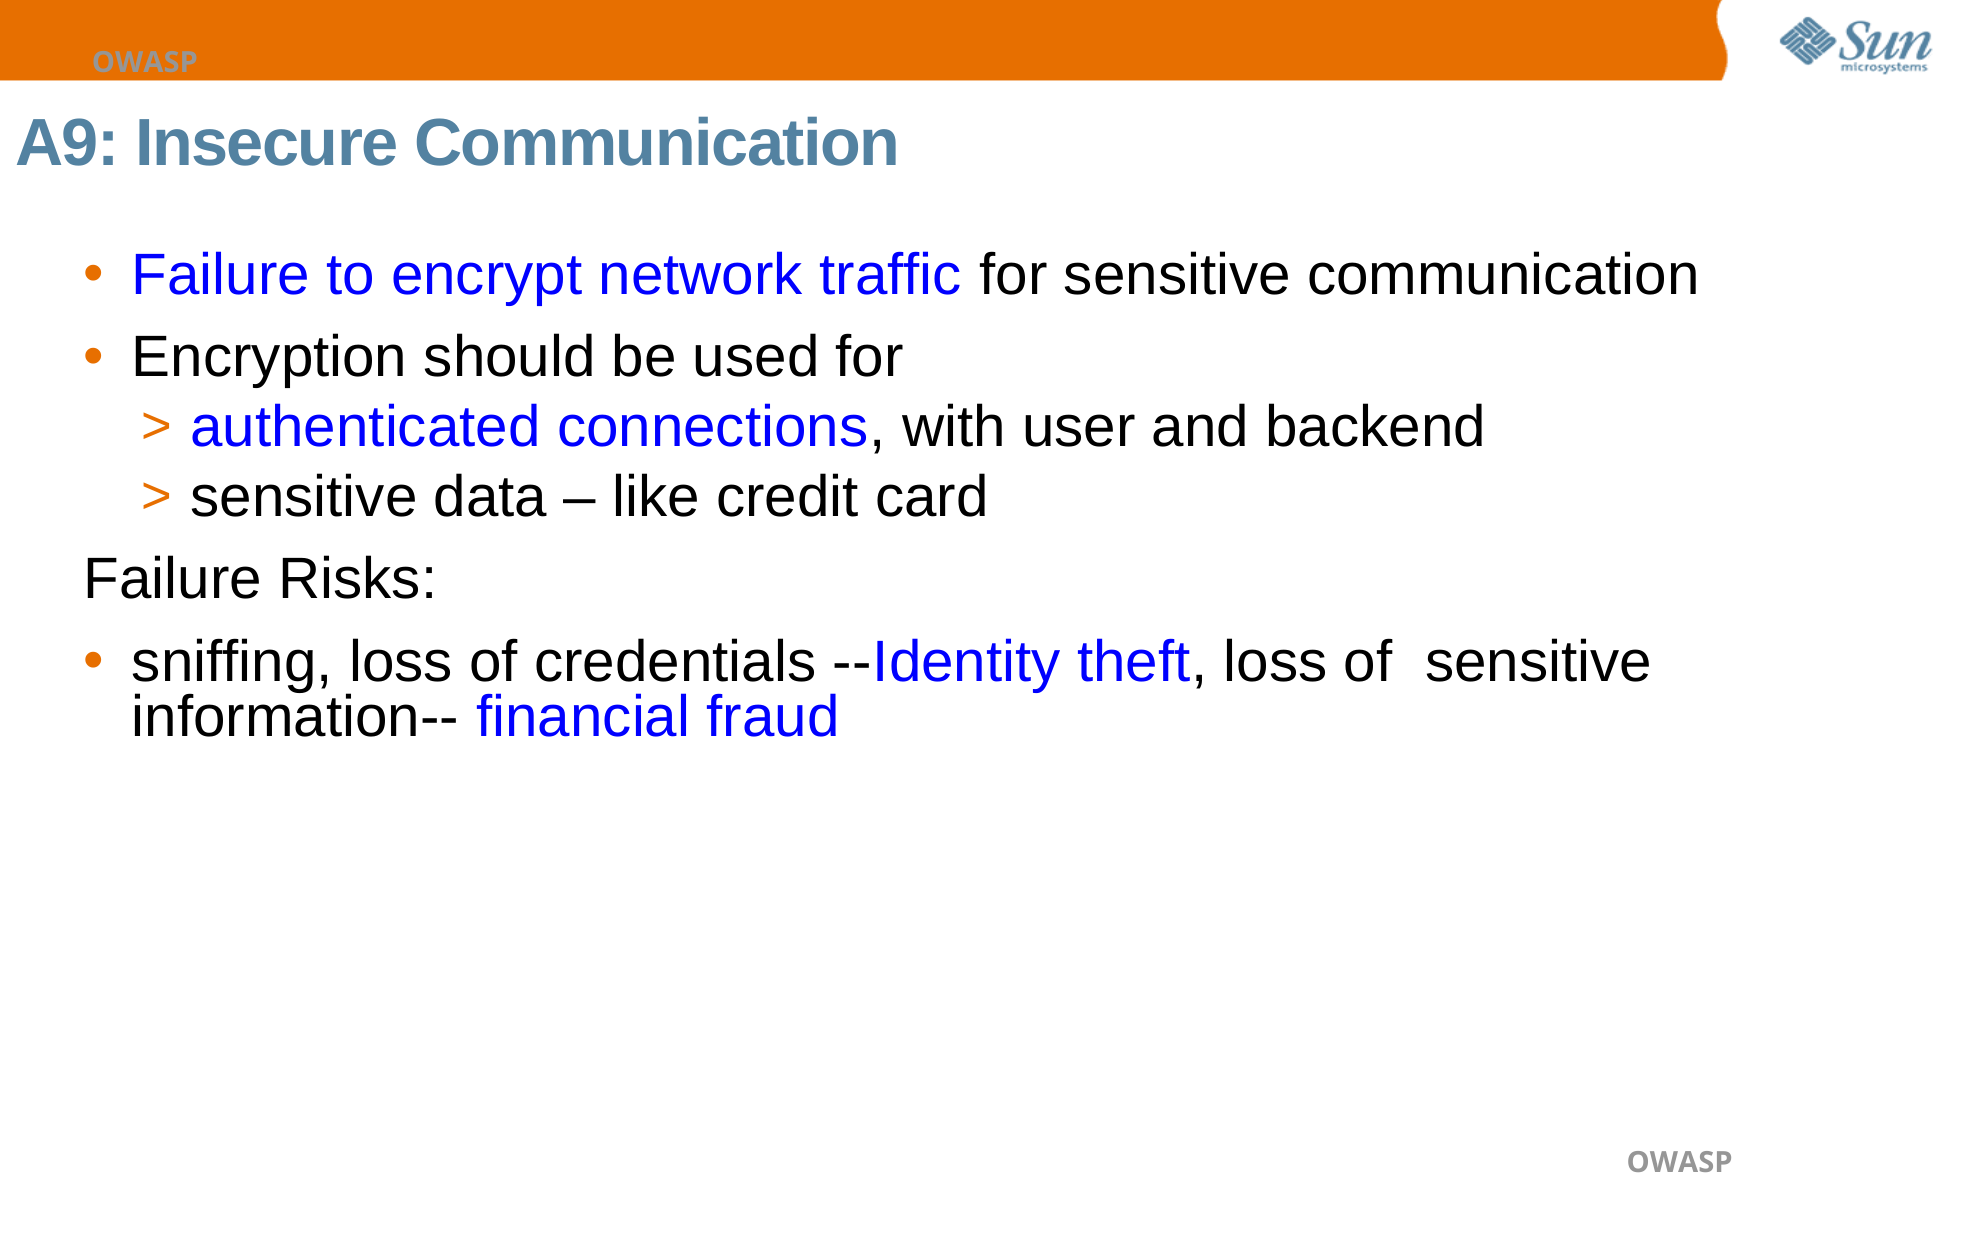

# A9: Insecure Communication
Failure to encrypt network traffic for sensitive communication
Encryption should be used for
authenticated connections, with user and backend
sensitive data – like credit card
Failure Risks:
sniffing, loss of credentials --Identity theft, loss of sensitive information-- financial fraud